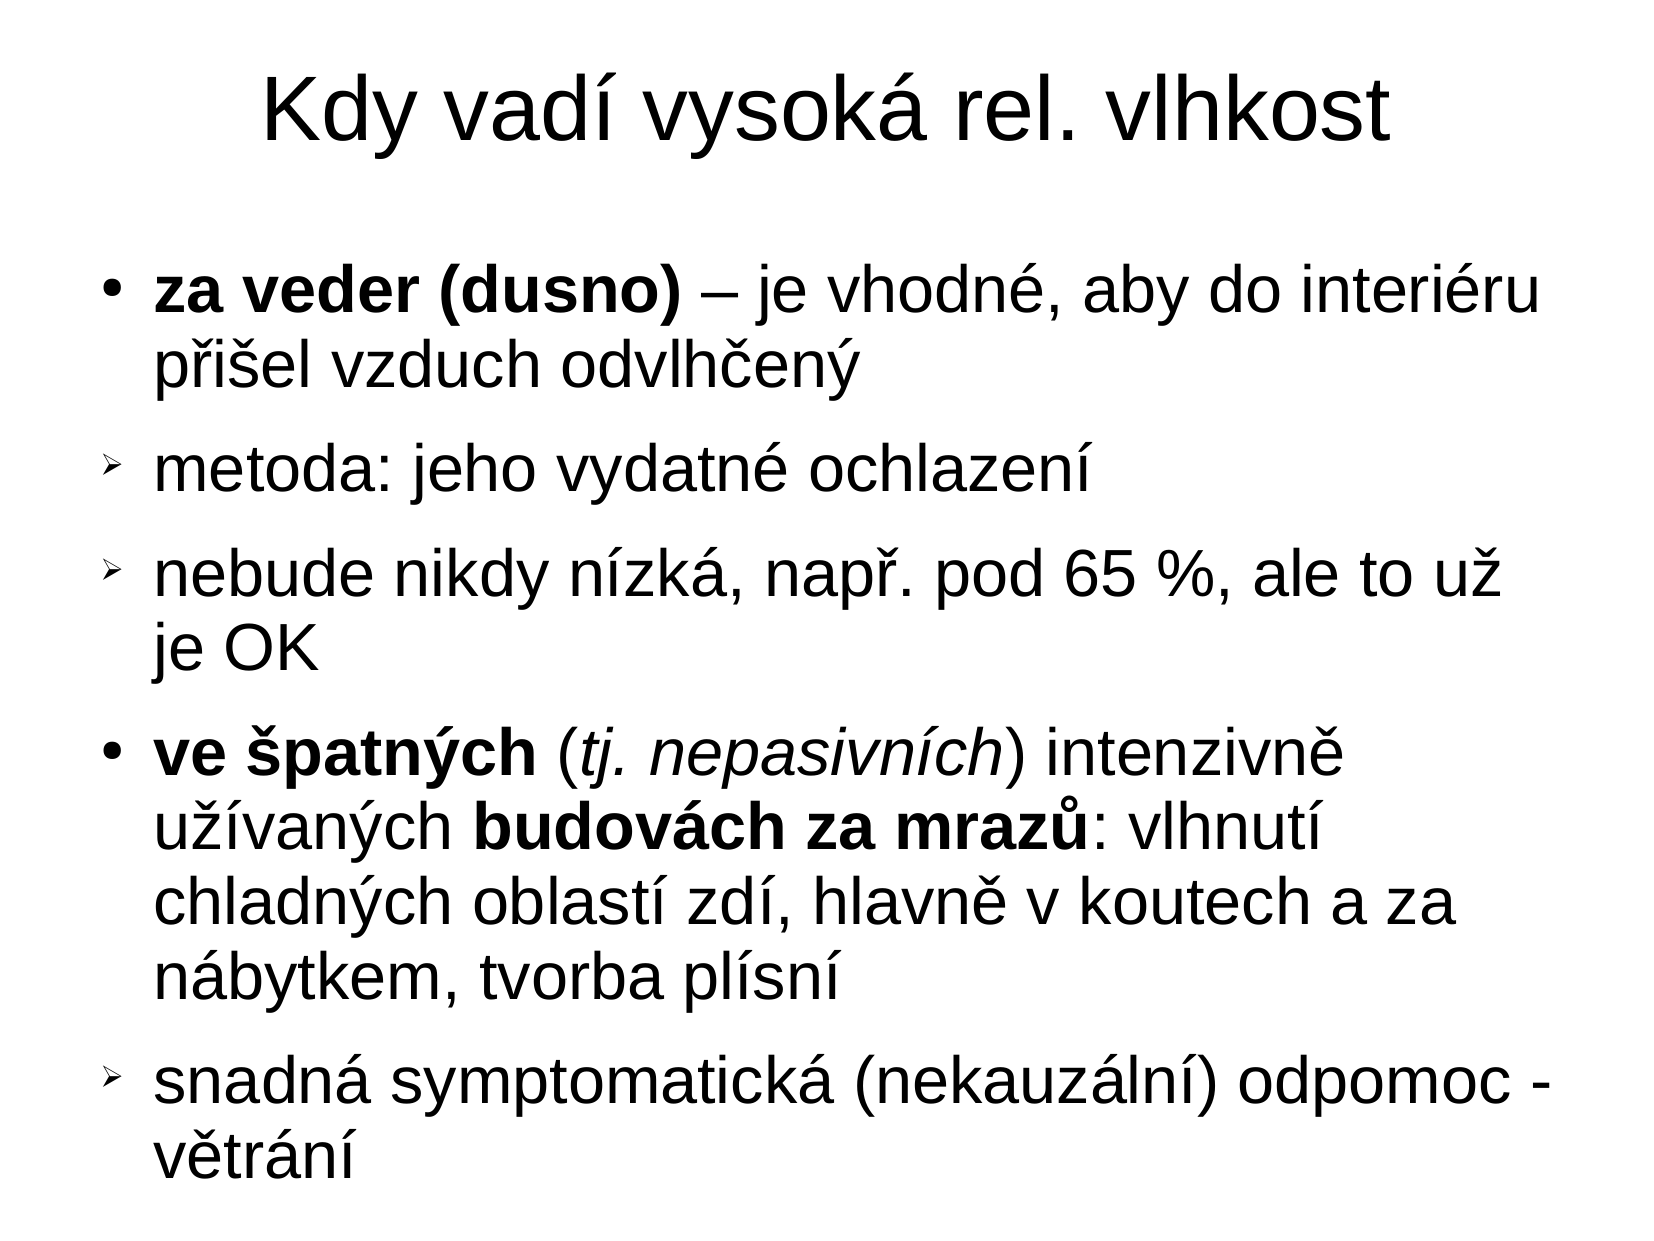

# Kdy vadí vysoká rel. vlhkost
za veder (dusno) – je vhodné, aby do interiéru přišel vzduch odvlhčený
metoda: jeho vydatné ochlazení
nebude nikdy nízká, např. pod 65 %, ale to už je OK
ve špatných (tj. nepasivních) intenzivně užívaných budovách za mrazů: vlhnutí chladných oblastí zdí, hlavně v koutech a za nábytkem, tvorba plísní
snadná symptomatická (nekauzální) odpomoc - větrání